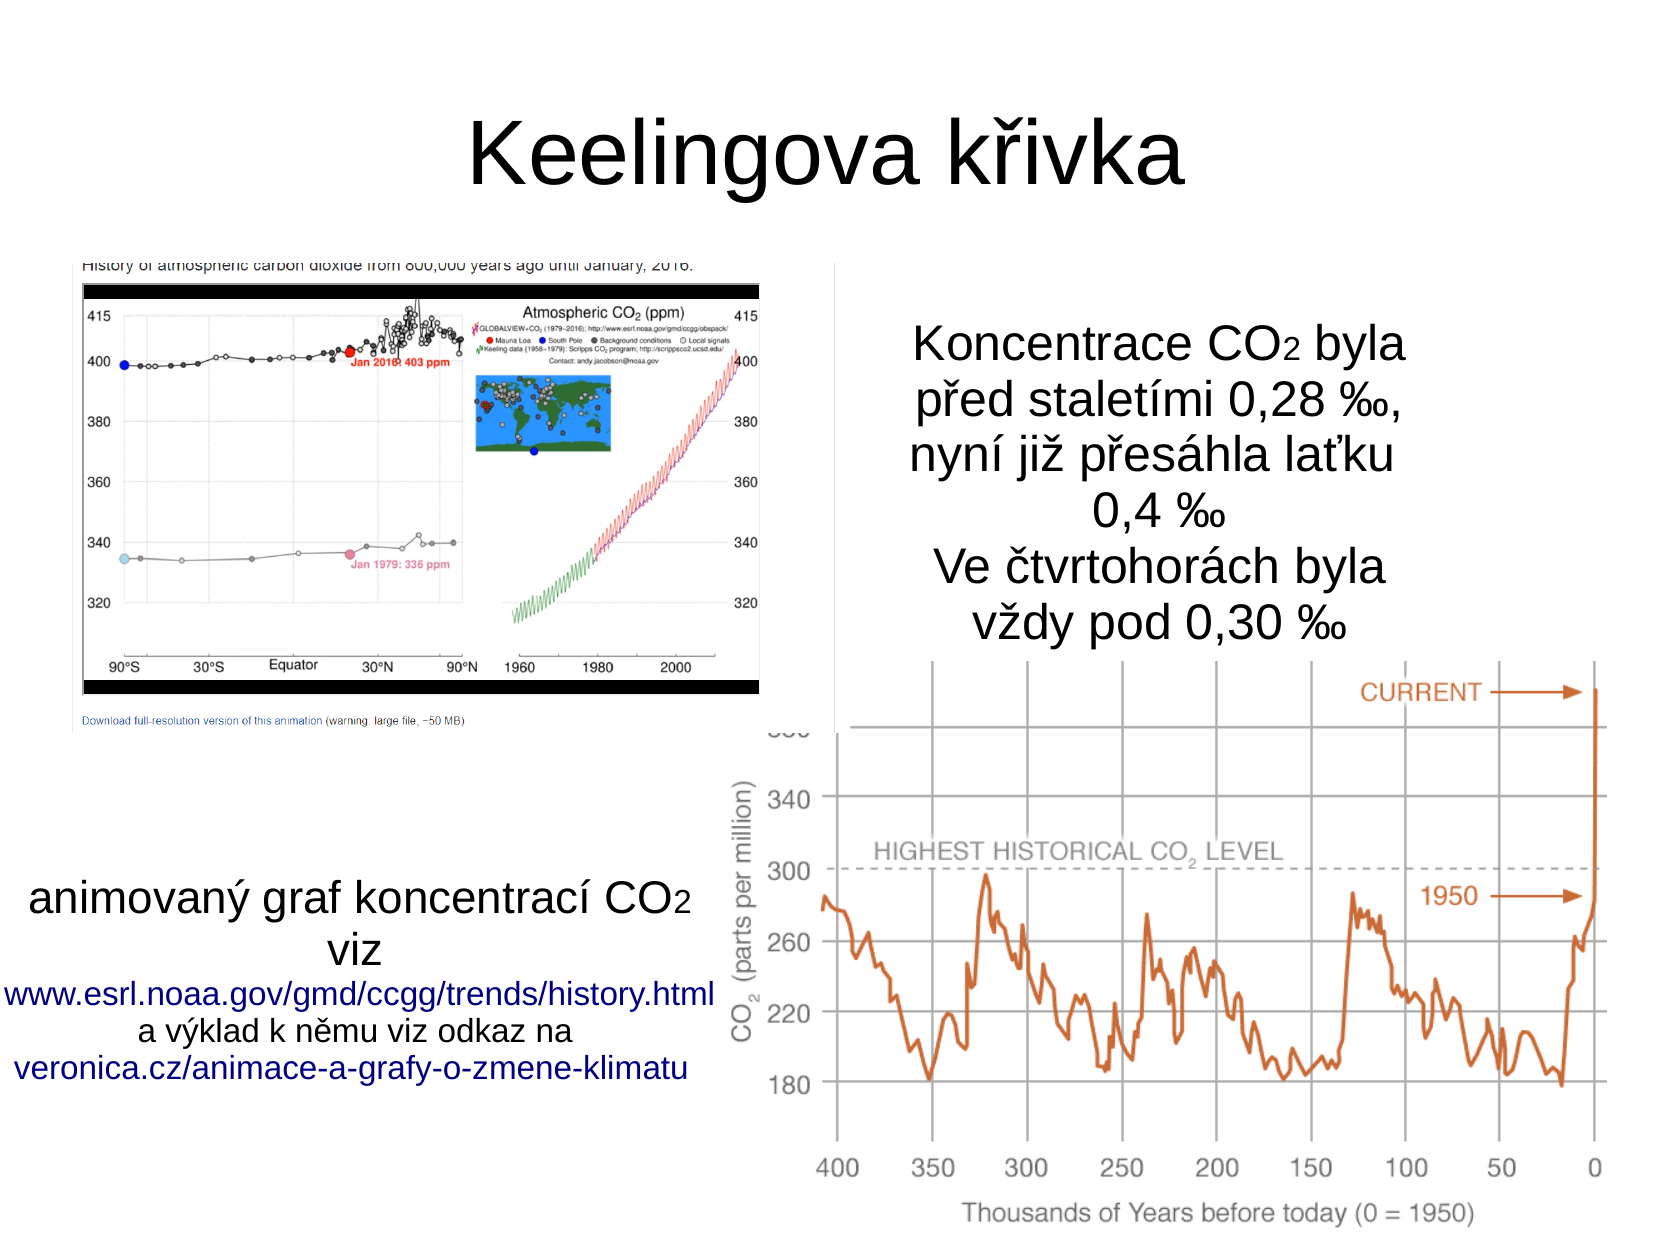

# Keelingova křivka
Koncentrace CO2 byla před staletími 0,28 ‰,
nyní již přesáhla laťku 0,4 ‰
Ve čtvrtohorách byla vždy pod 0,30 ‰
animovaný graf koncentrací CO2 viz www.esrl.noaa.gov/gmd/ccgg/trends/history.html
a výklad k němu viz odkaz na veronica.cz/animace-a-grafy-o-zmene-klimatu